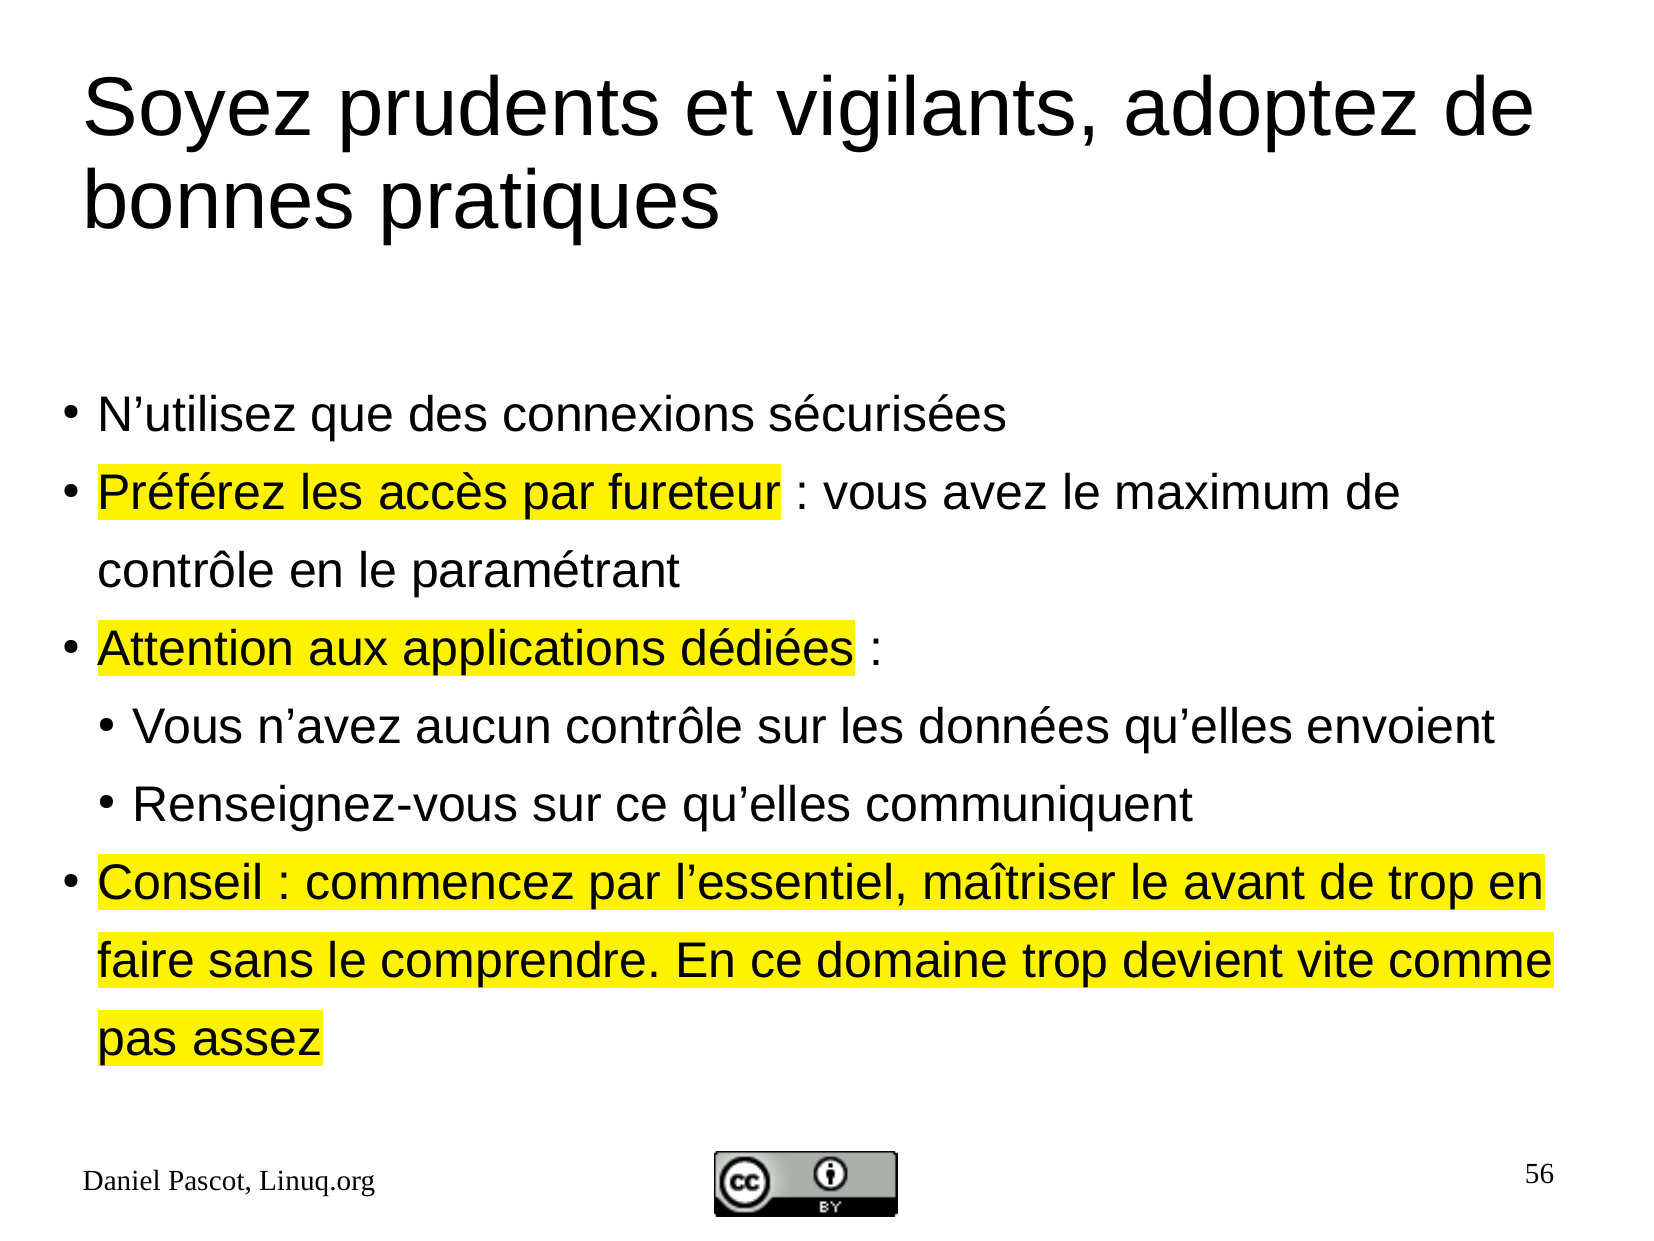

# Soyez prudents et vigilants, adoptez de bonnes pratiques
N’utilisez que des connexions sécurisées
Préférez les accès par fureteur : vous avez le maximum de contrôle en le paramétrant
Attention aux applications dédiées :
Vous n’avez aucun contrôle sur les données qu’elles envoient
Renseignez-vous sur ce qu’elles communiquent
Conseil : commencez par l’essentiel, maîtriser le avant de trop en faire sans le comprendre. En ce domaine trop devient vite comme pas assez
56
15-08- 2018